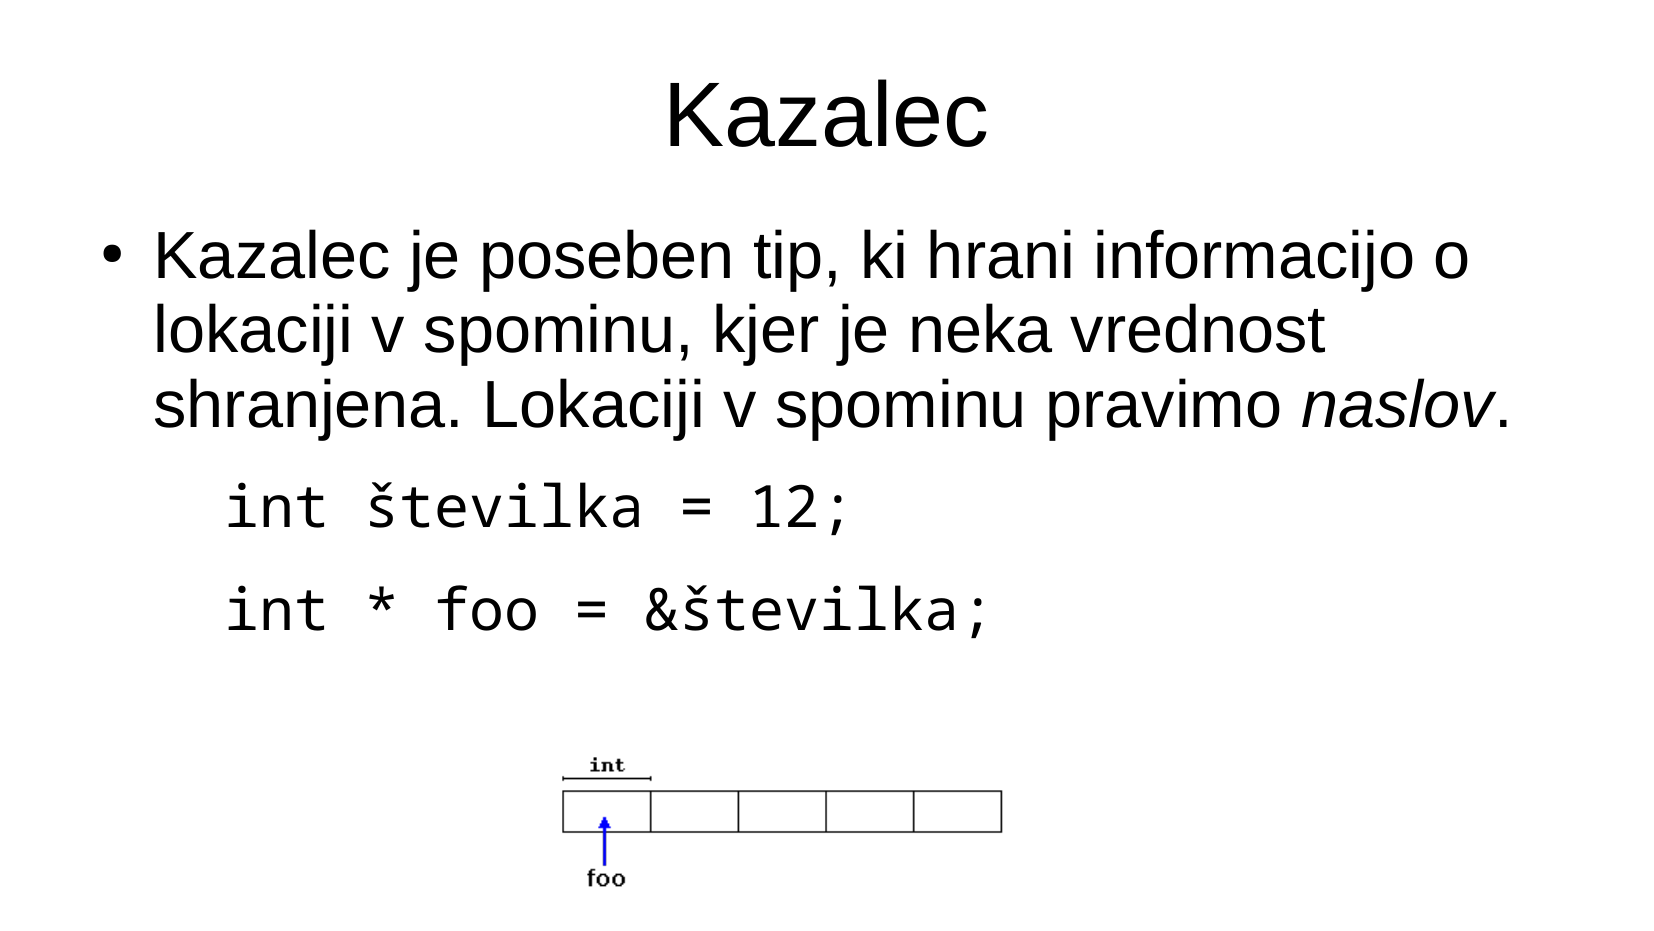

# Kazalec
Kazalec je poseben tip, ki hrani informacijo o lokaciji v spominu, kjer je neka vrednost shranjena. Lokaciji v spominu pravimo naslov.
int številka = 12;
int * foo = &številka;